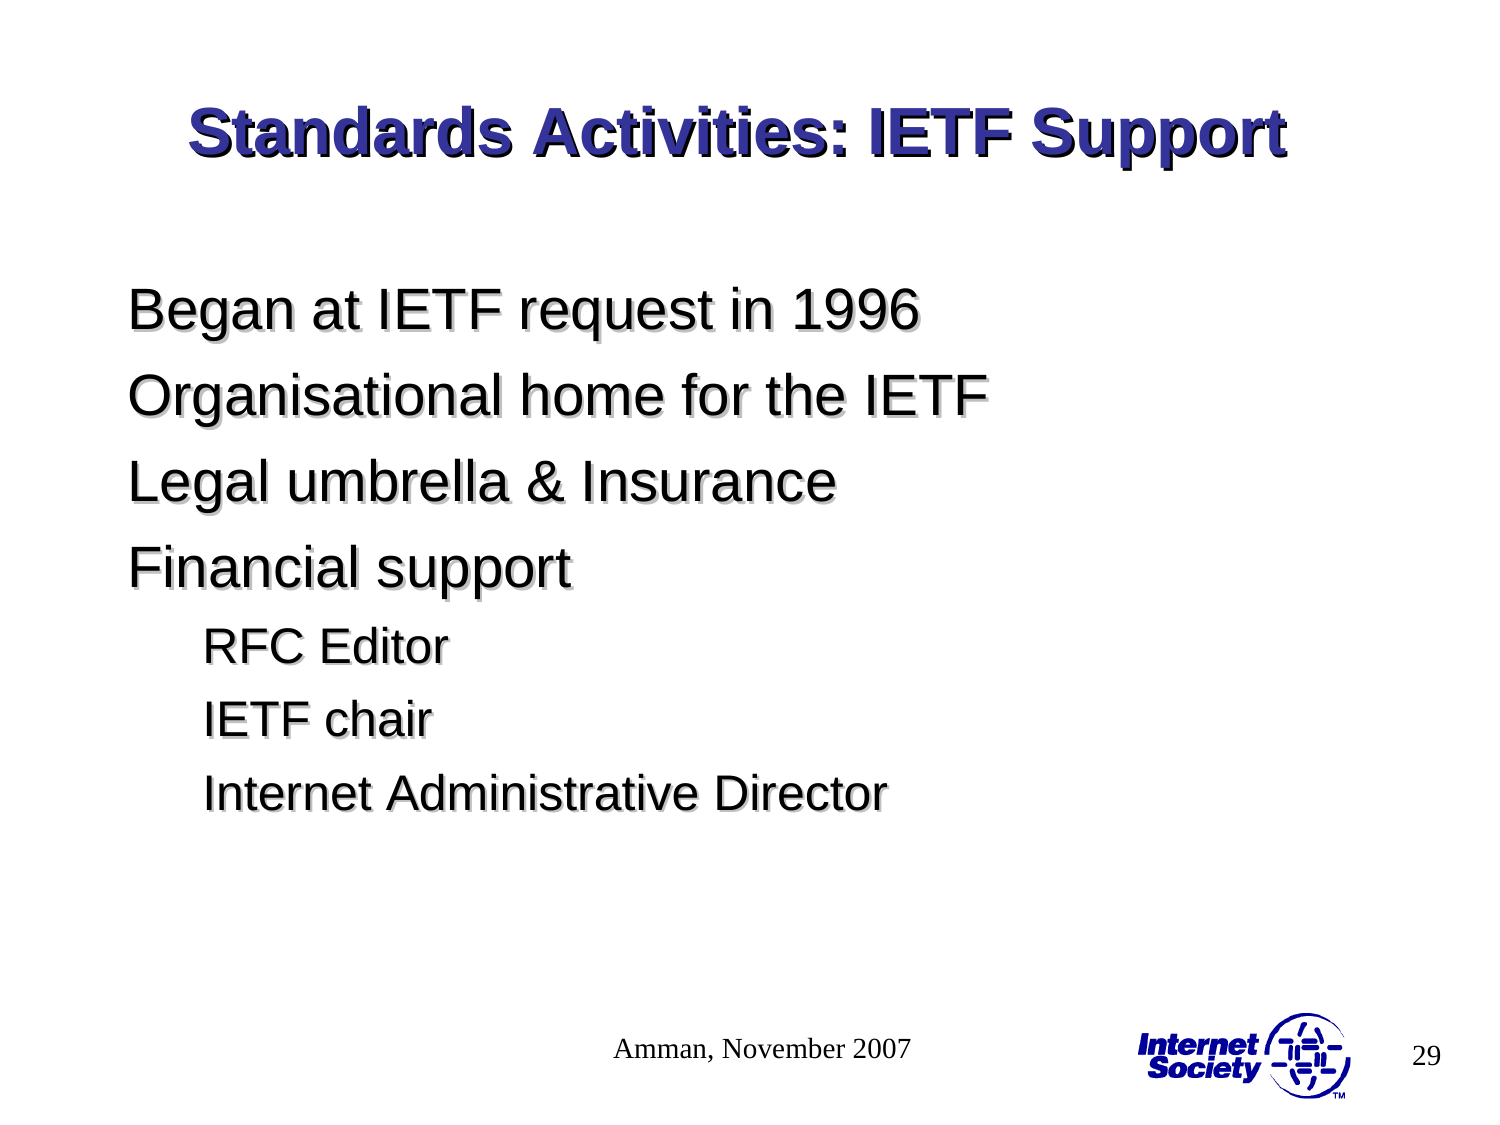

# Standards Activities: IETF Support
Began at IETF request in 1996
Organisational home for the IETF
Legal umbrella & Insurance
Financial support
RFC Editor
IETF chair
Internet Administrative Director